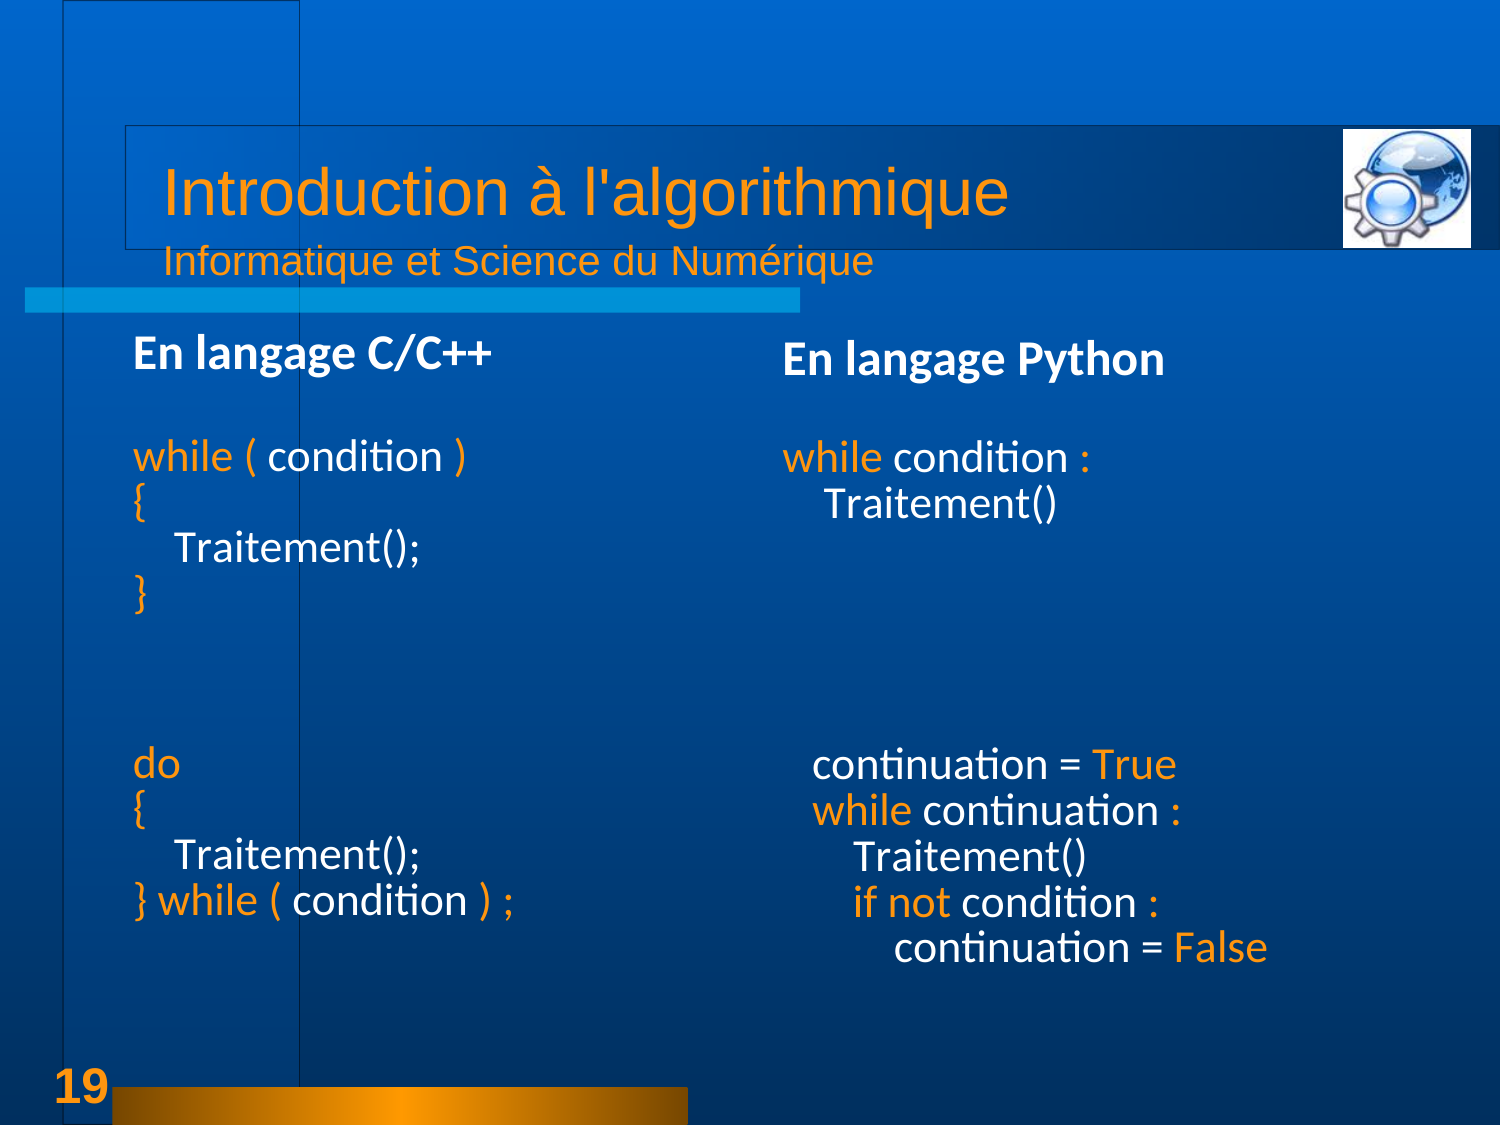

En langage C/C++
En langage Python
while ( condition )
{
 Traitement();
}
while condition :
 Traitement()
do
{
 Traitement();
} while ( condition ) ;
continuation = True
while continuation :
 Traitement()
 if not condition :
 continuation = False